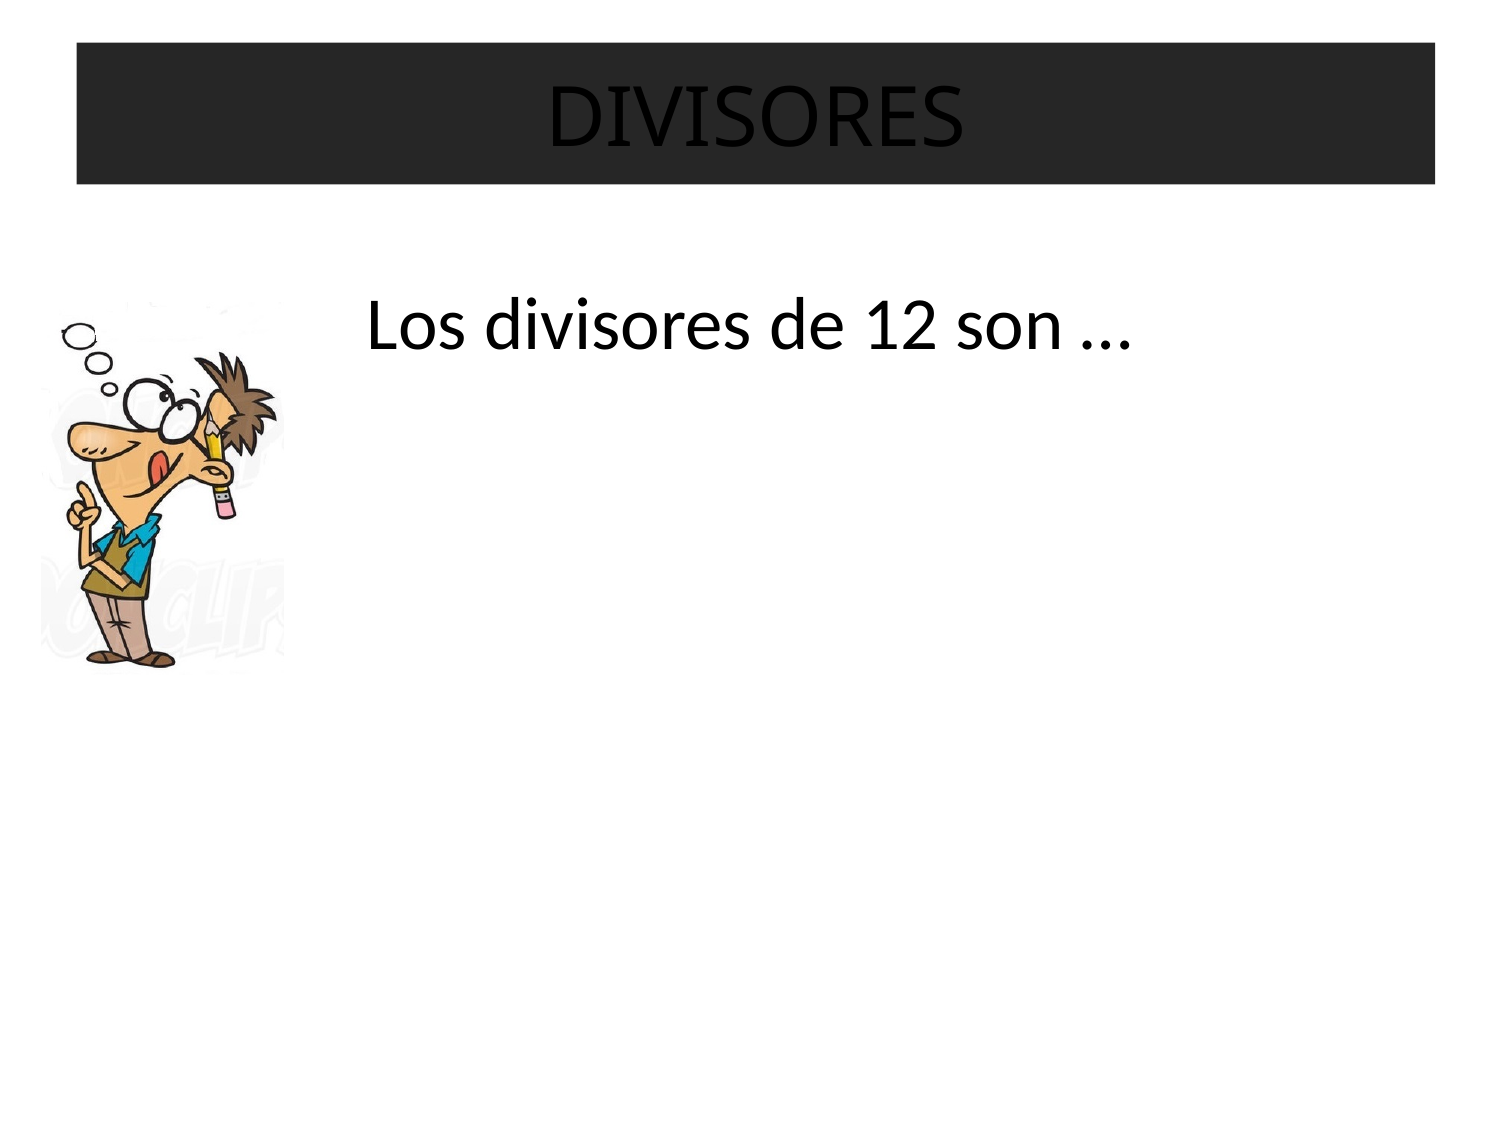

DIVISORES
Los divisores de 12 son …